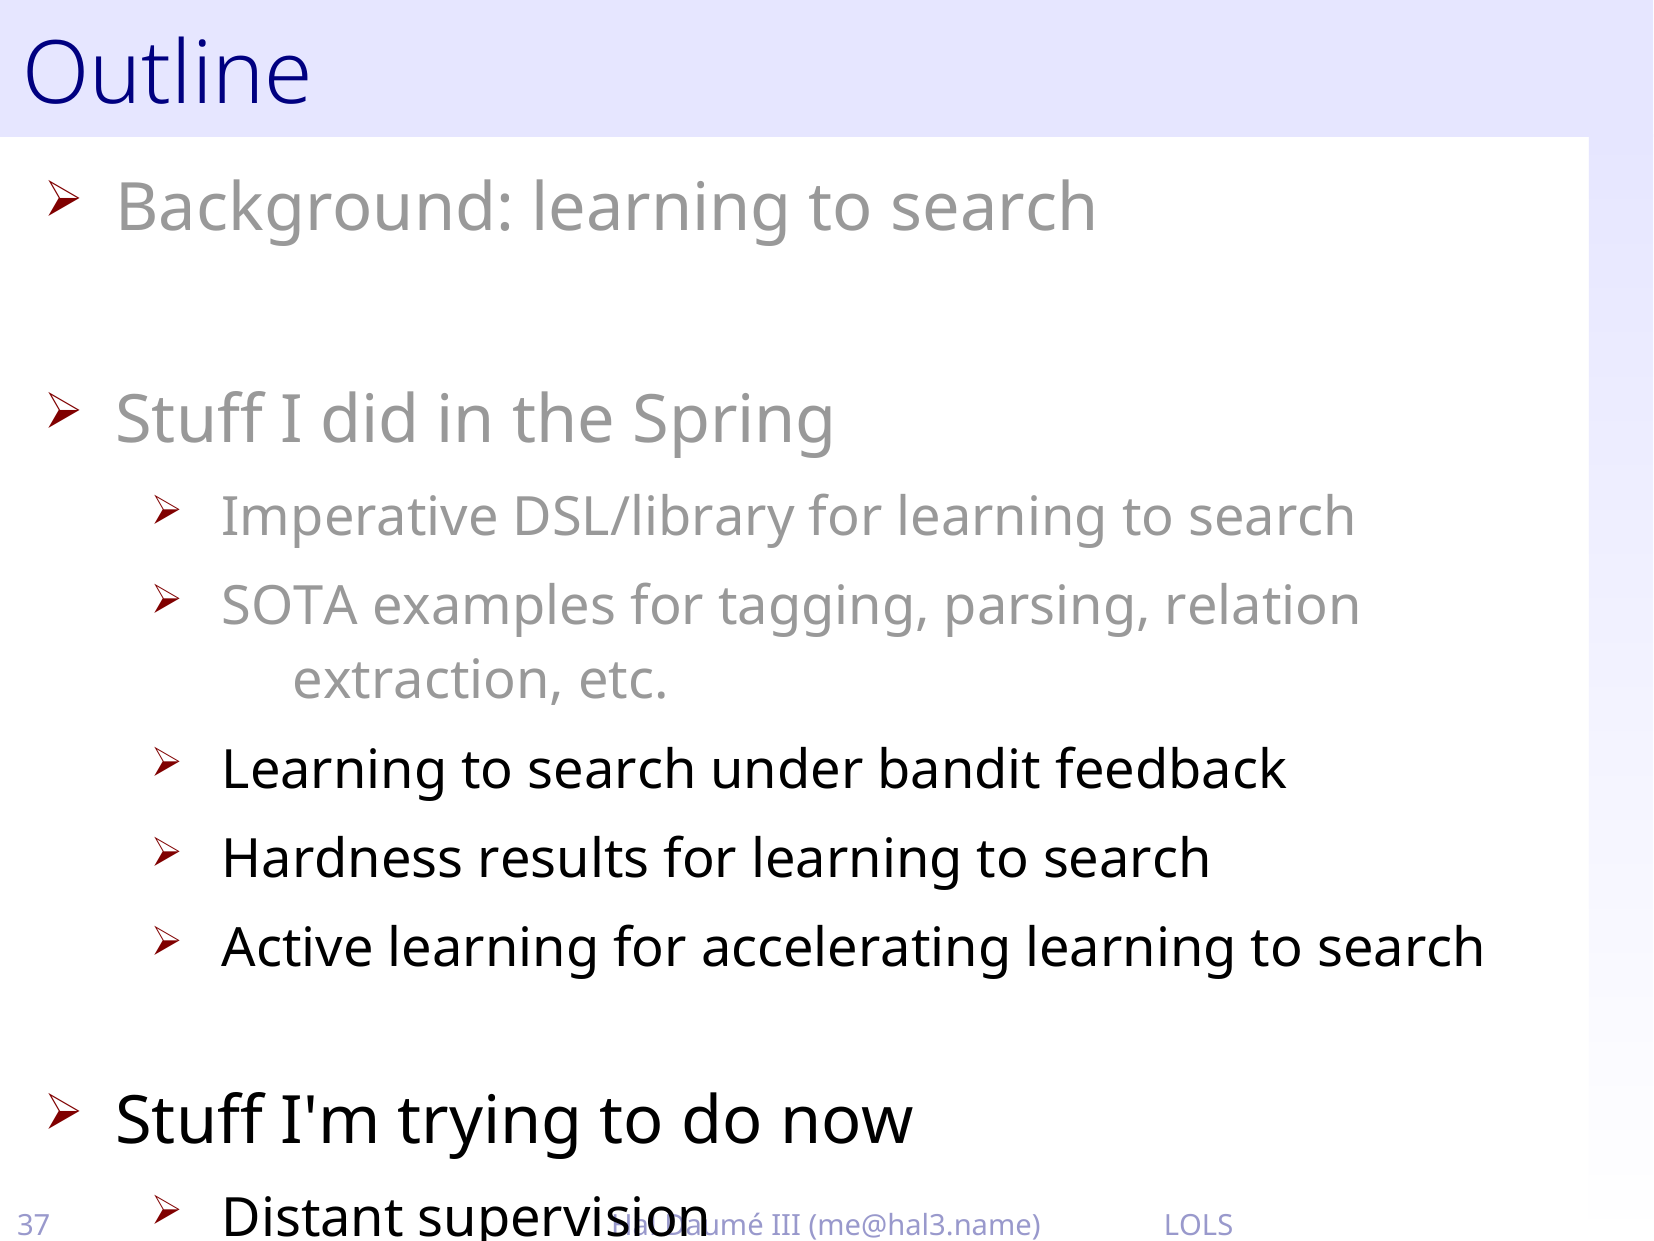

# Outline
Background: learning to search
Stuff I did in the Spring
Imperative DSL/library for learning to search
SOTA examples for tagging, parsing, relation extraction, etc.
Learning to search under bandit feedback
Hardness results for learning to search
Active learning for accelerating learning to search
Stuff I'm trying to do now
Distant supervision
Mashups with recurrent neural networks